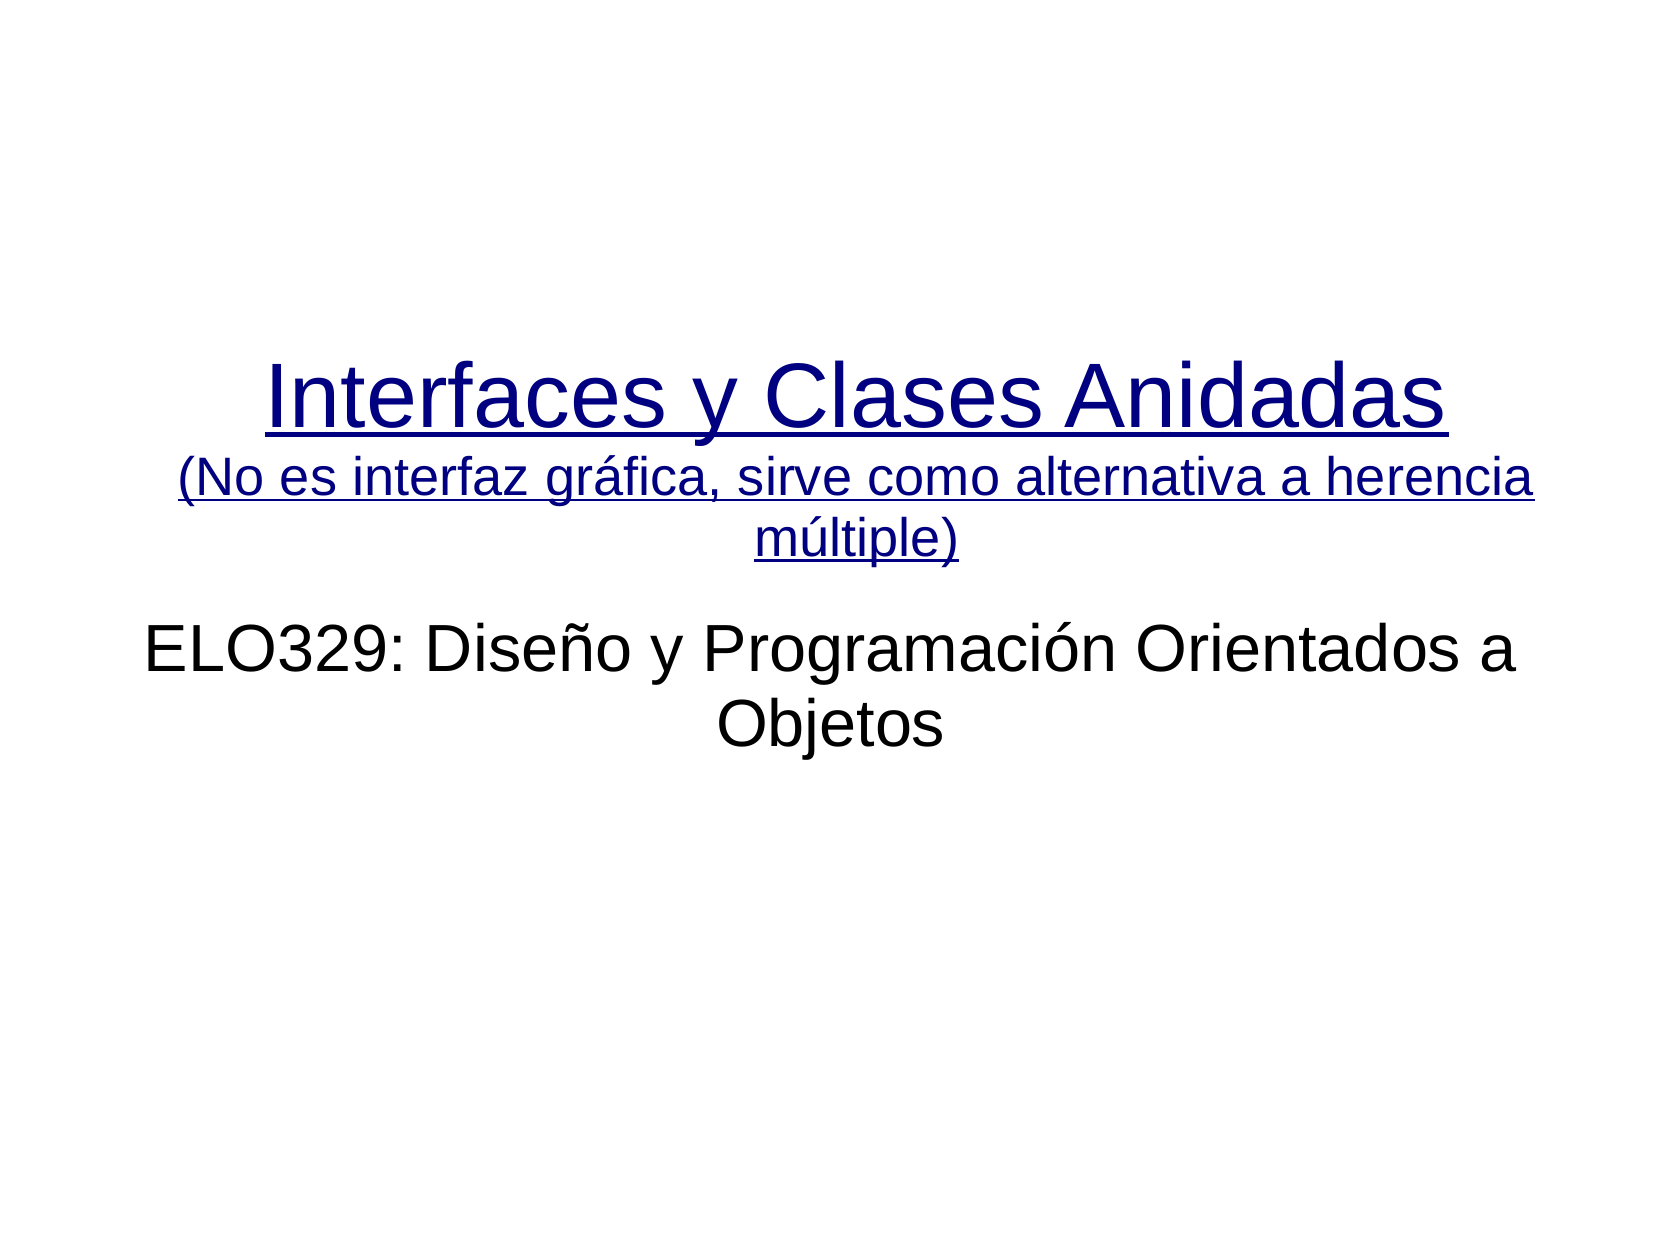

# Interfaces y Clases Anidadas (No es interfaz gráfica, sirve como alternativa a herencia múltiple)
ELO329: Diseño y Programación Orientados a Objetos